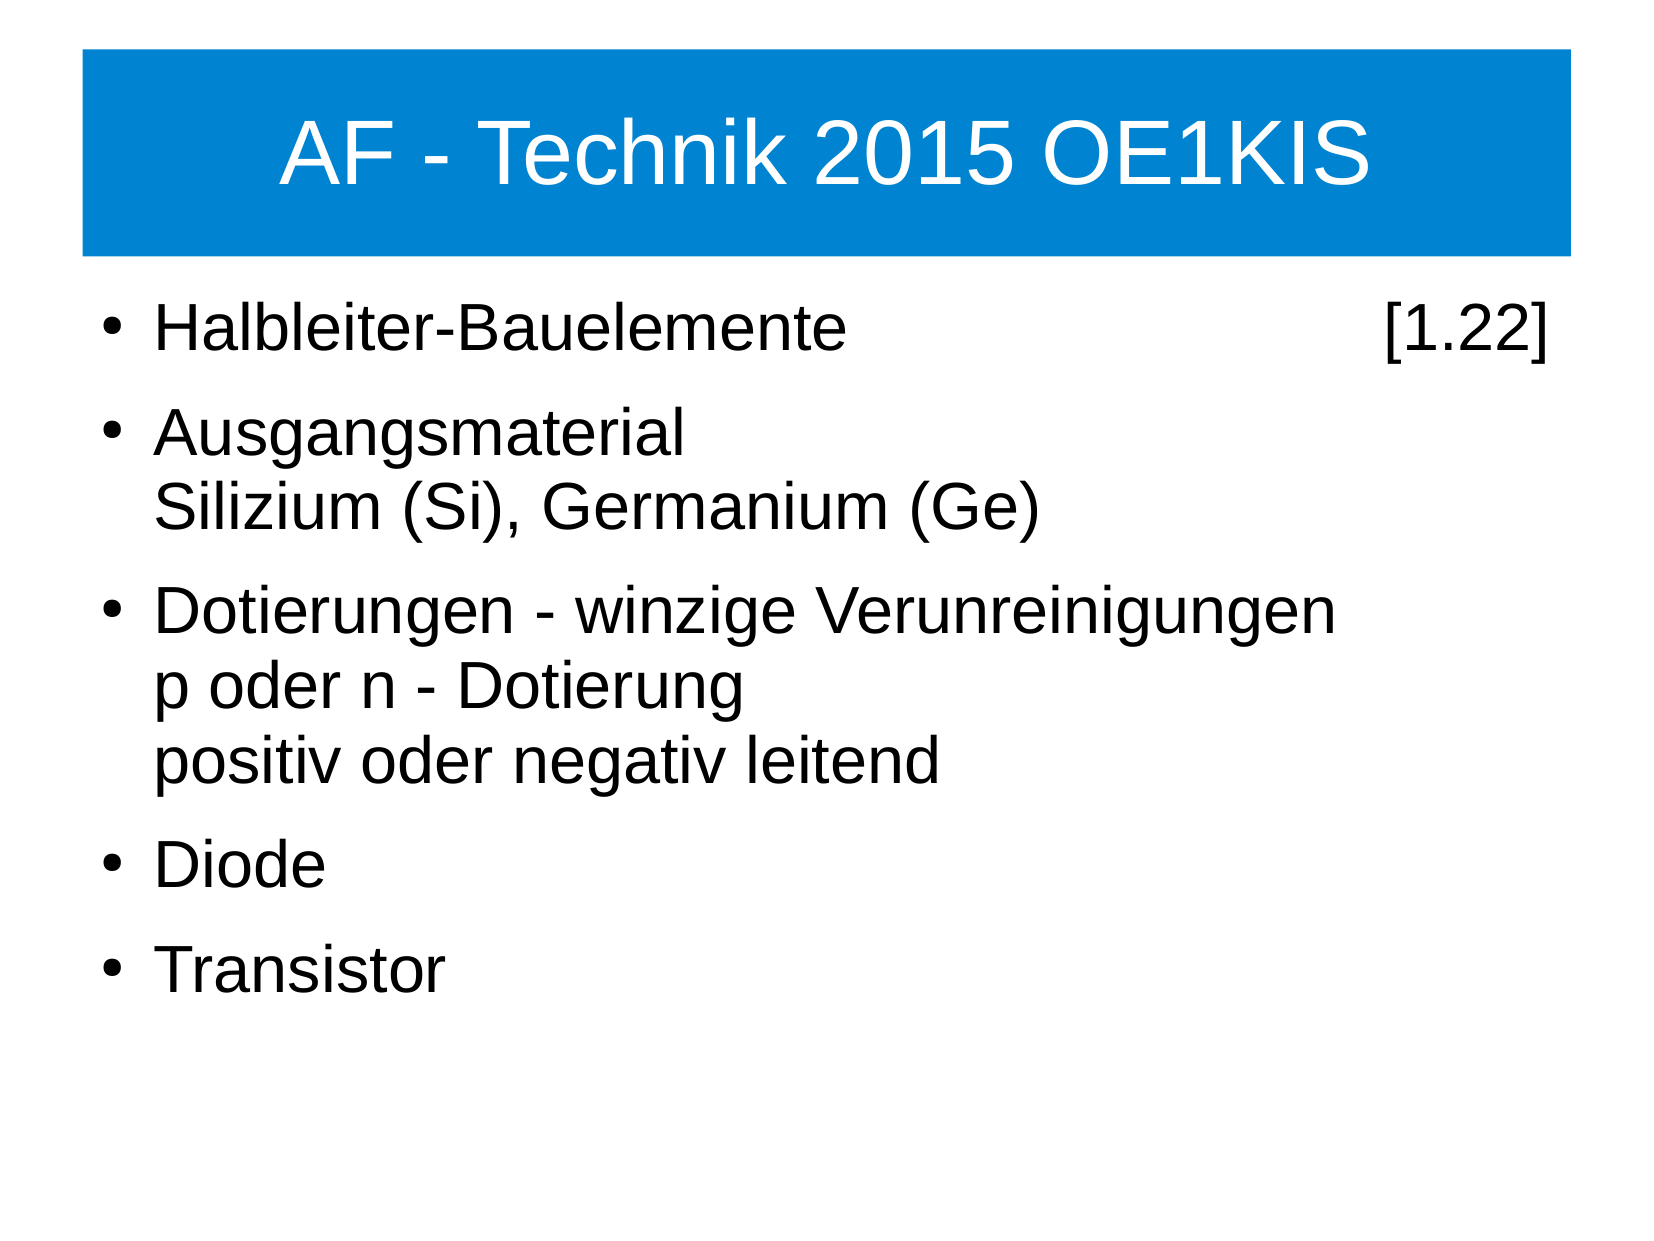

#
AF - Technik 2015 OE1KIS
Halbleiter-Bauelemente [1.22]
Ausgangsmaterial
Silizium (Si), Germanium (Ge)
Dotierungen - winzige Verunreinigungen
p oder n - Dotierung
positiv oder negativ leitend
Diode
Transistor